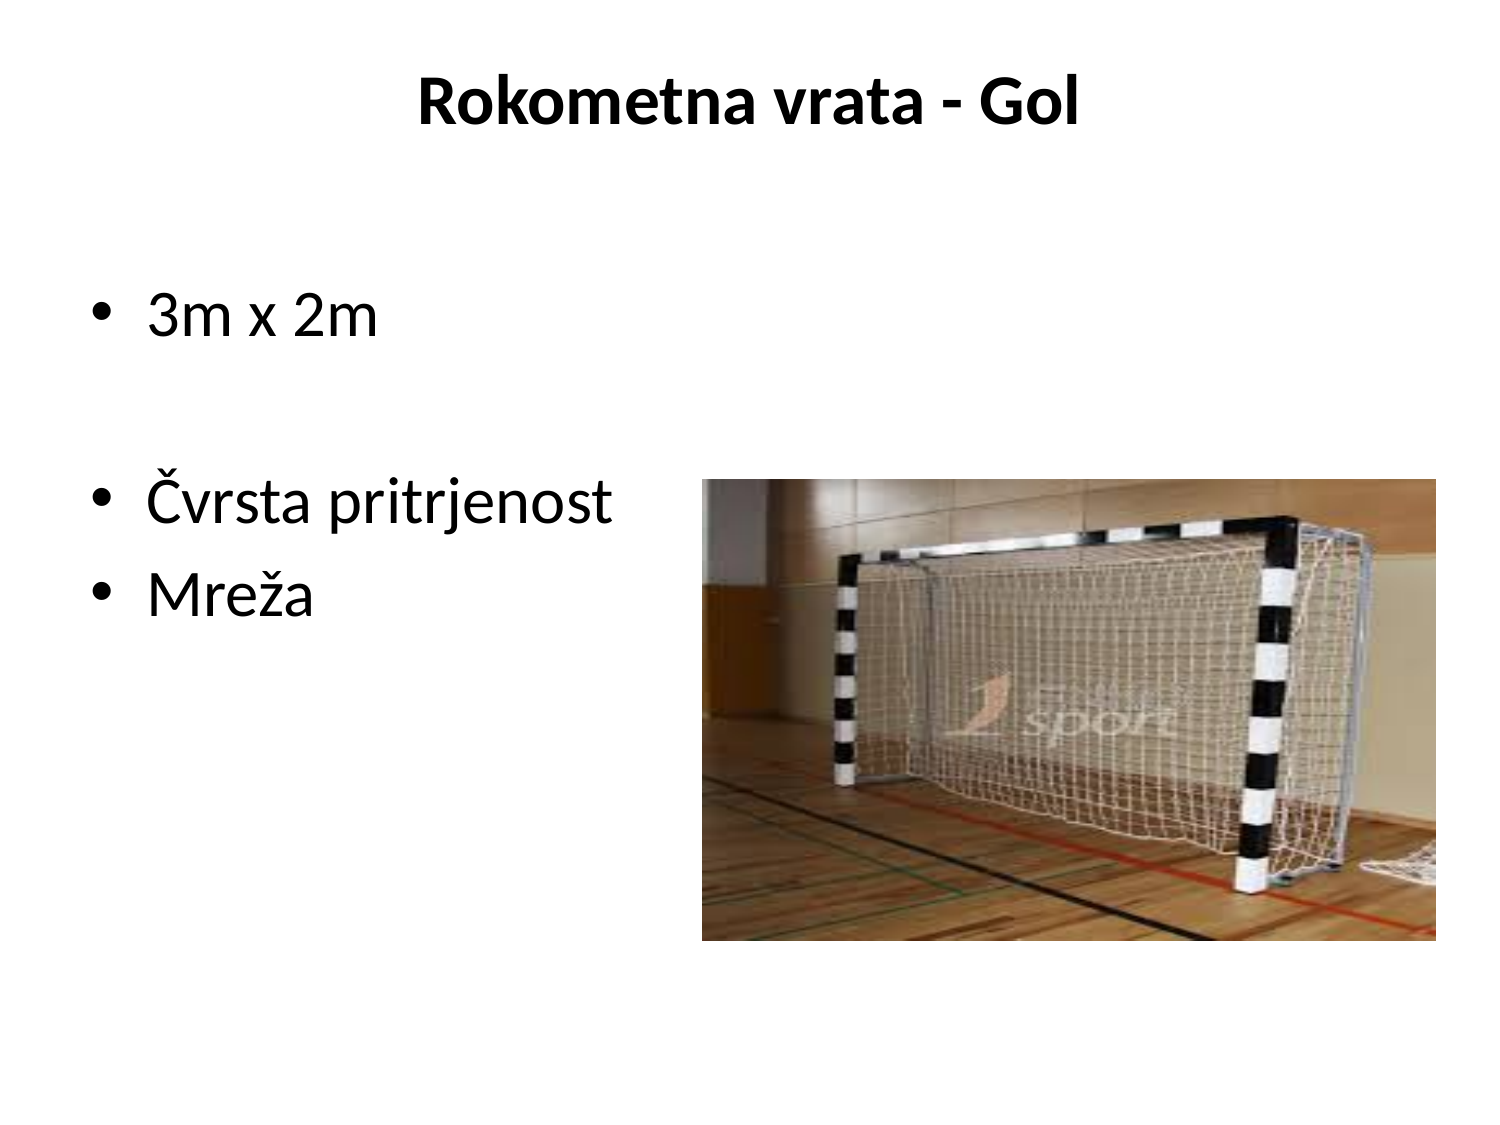

# Rokometna vrata - Gol
3m x 2m
Čvrsta pritrjenost
Mreža